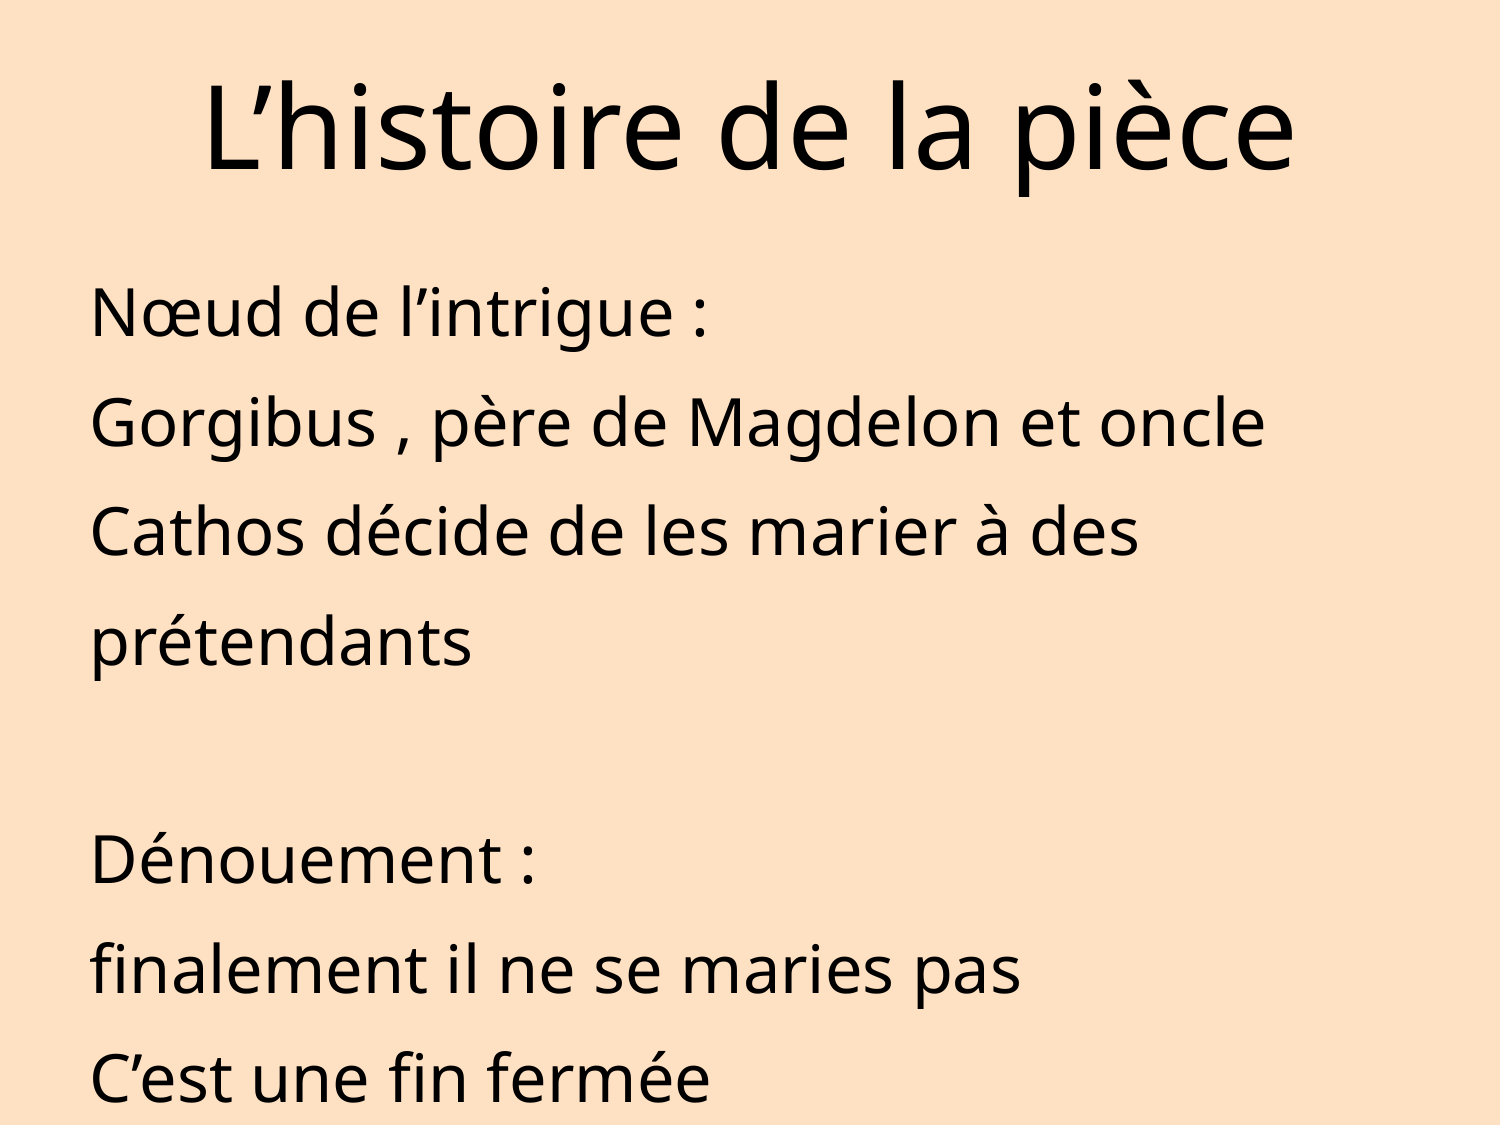

# L’histoire de la pièce
Nœud de l’intrigue :
Gorgibus , père de Magdelon et oncle
Cathos décide de les marier à des
prétendants
Dénouement :
finalement il ne se maries pas
C’est une fin fermée